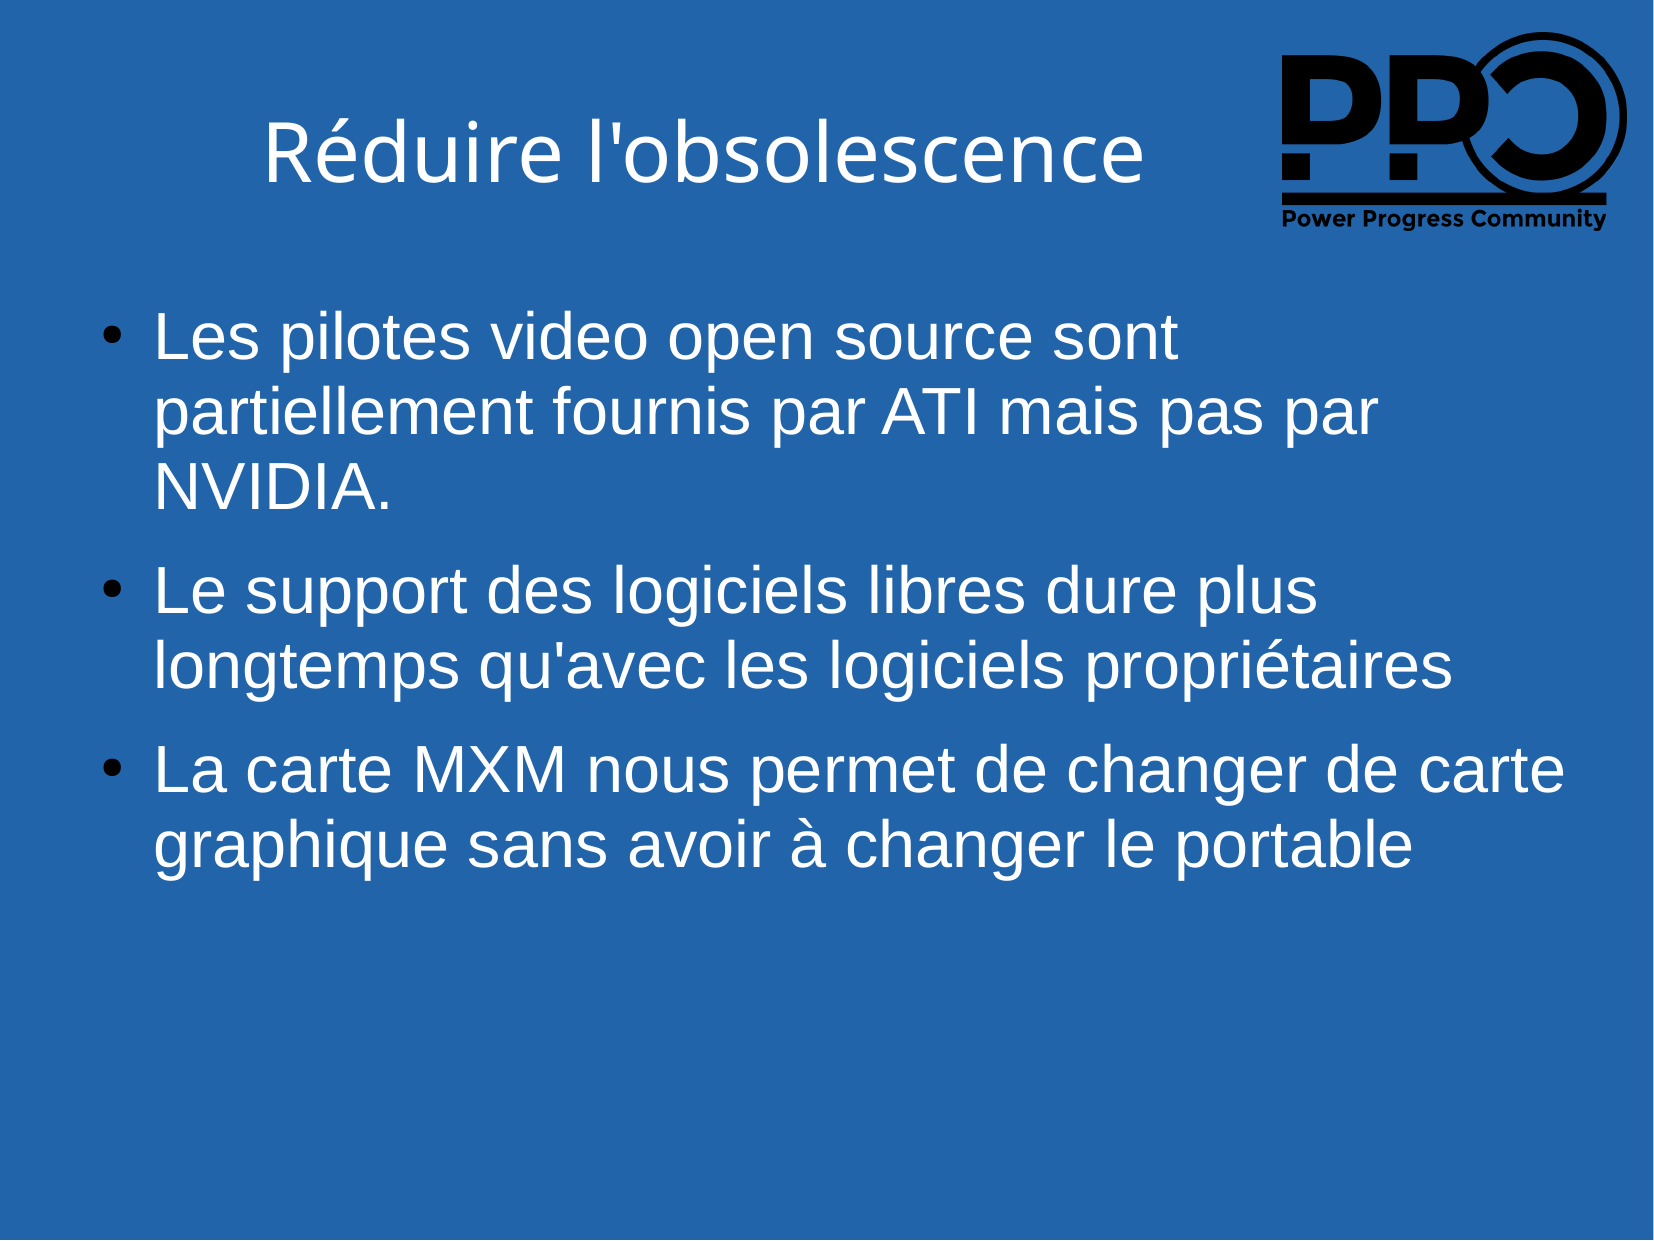

Réduire l'obsolescence
# Les pilotes video open source sont partiellement fournis par ATI mais pas par NVIDIA.
Le support des logiciels libres dure plus longtemps qu'avec les logiciels propriétaires
La carte MXM nous permet de changer de carte graphique sans avoir à changer le portable